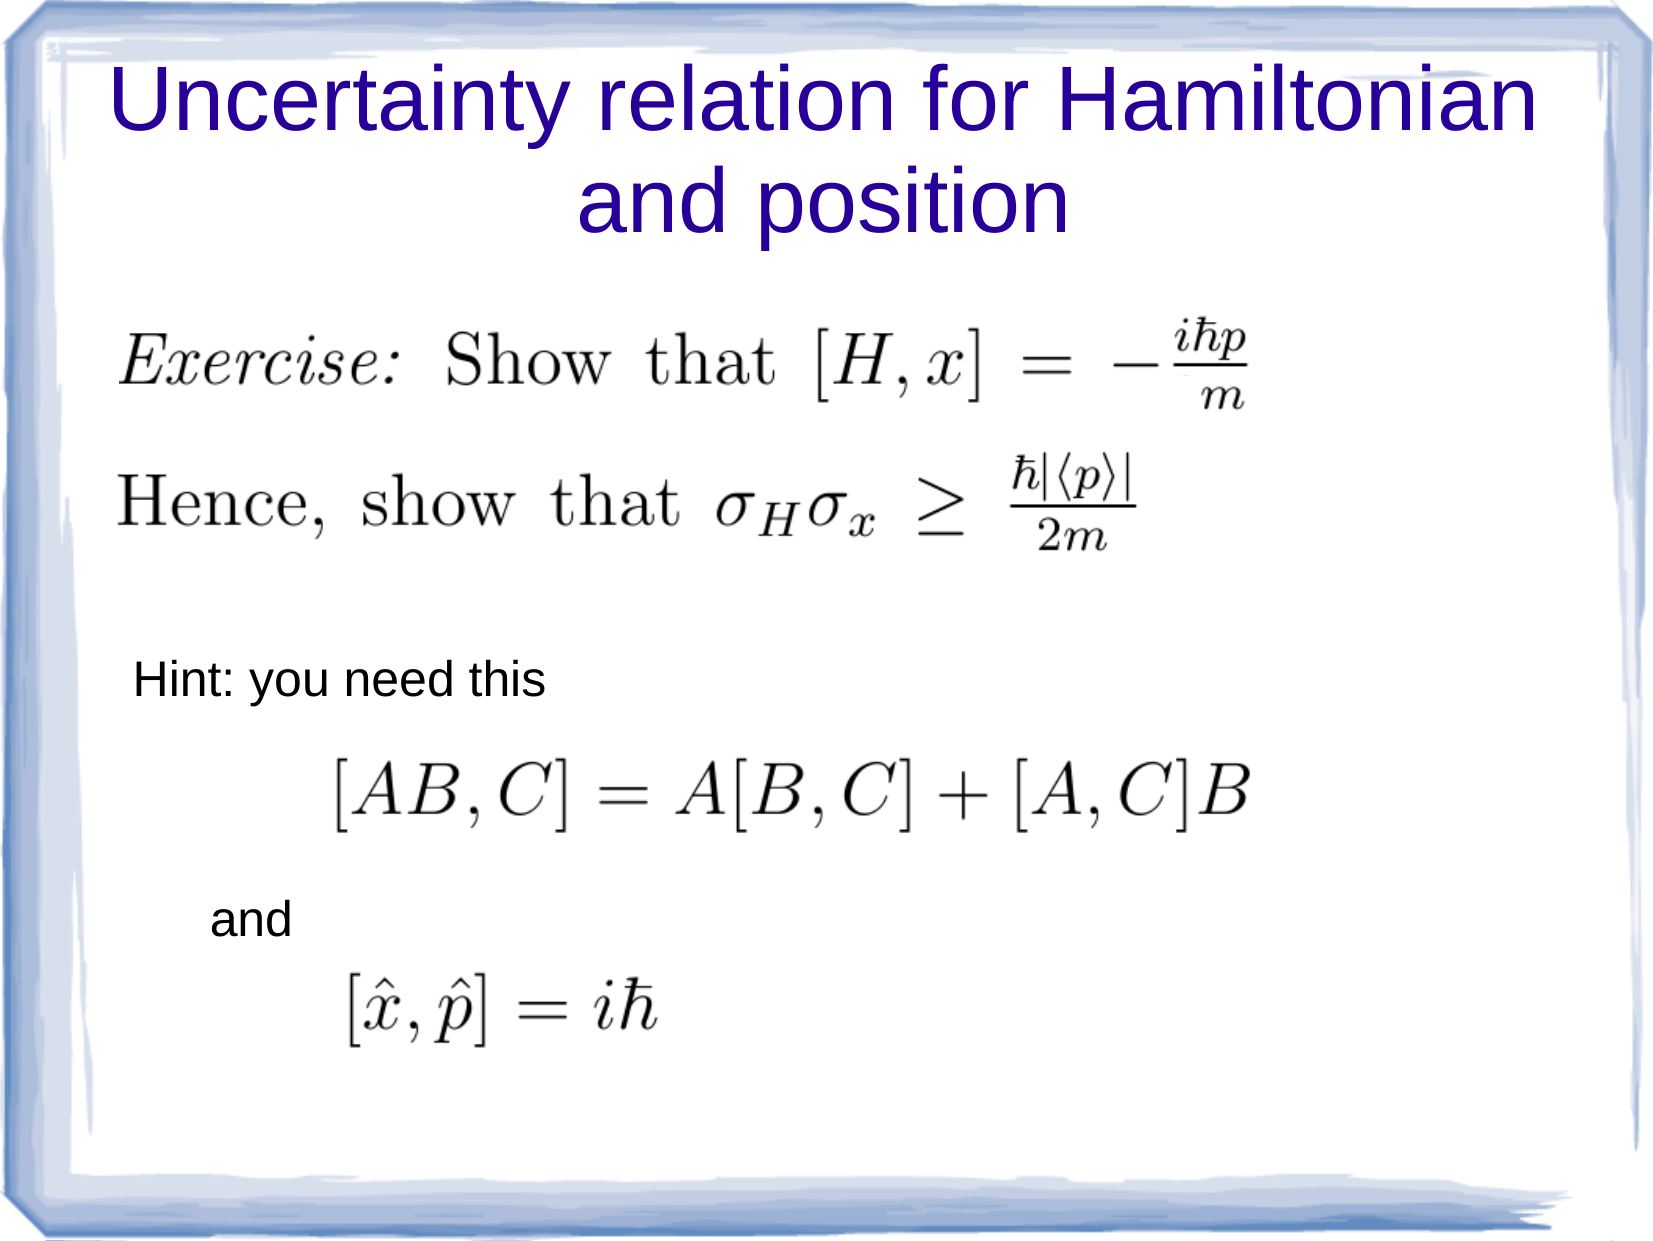

# Uncertainty relation for Hamiltonian and position
Hint: you need this
and